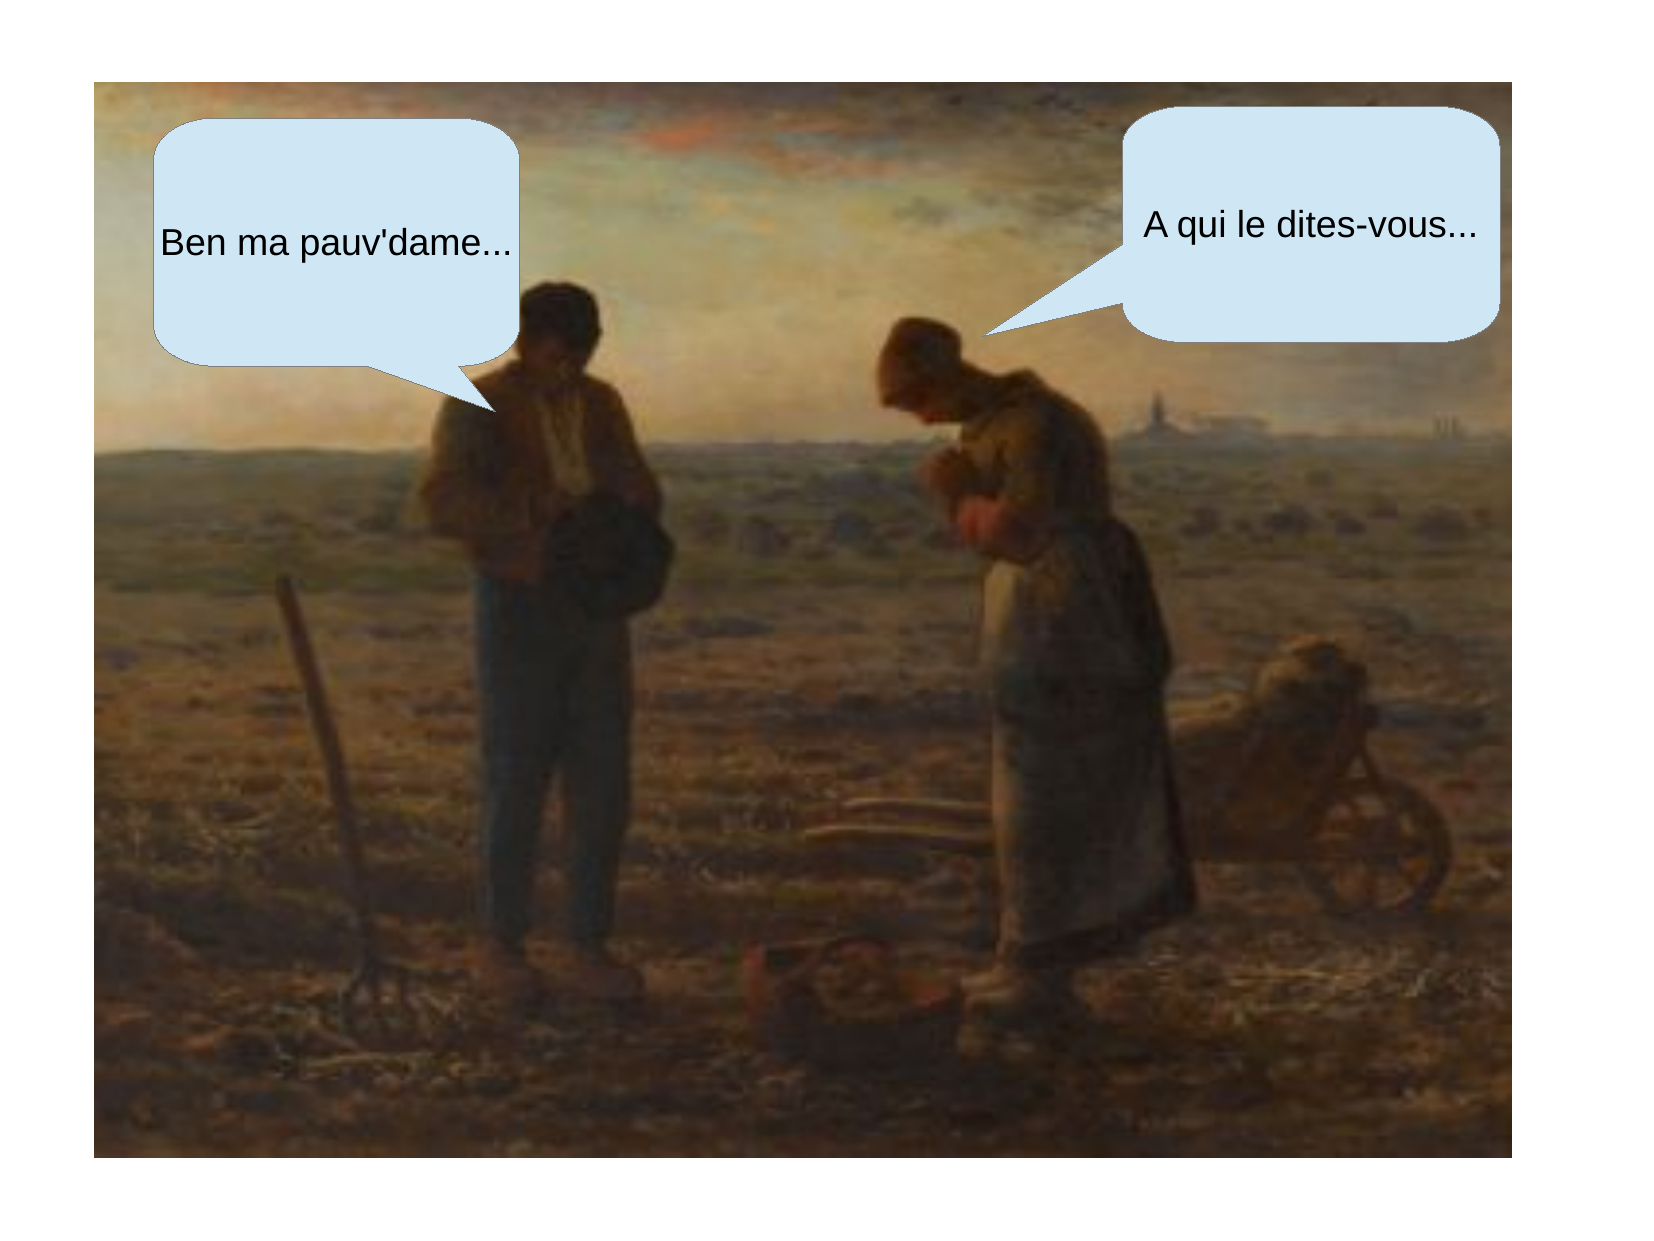

A qui le dites-vous...
Ben ma pauv'dame...